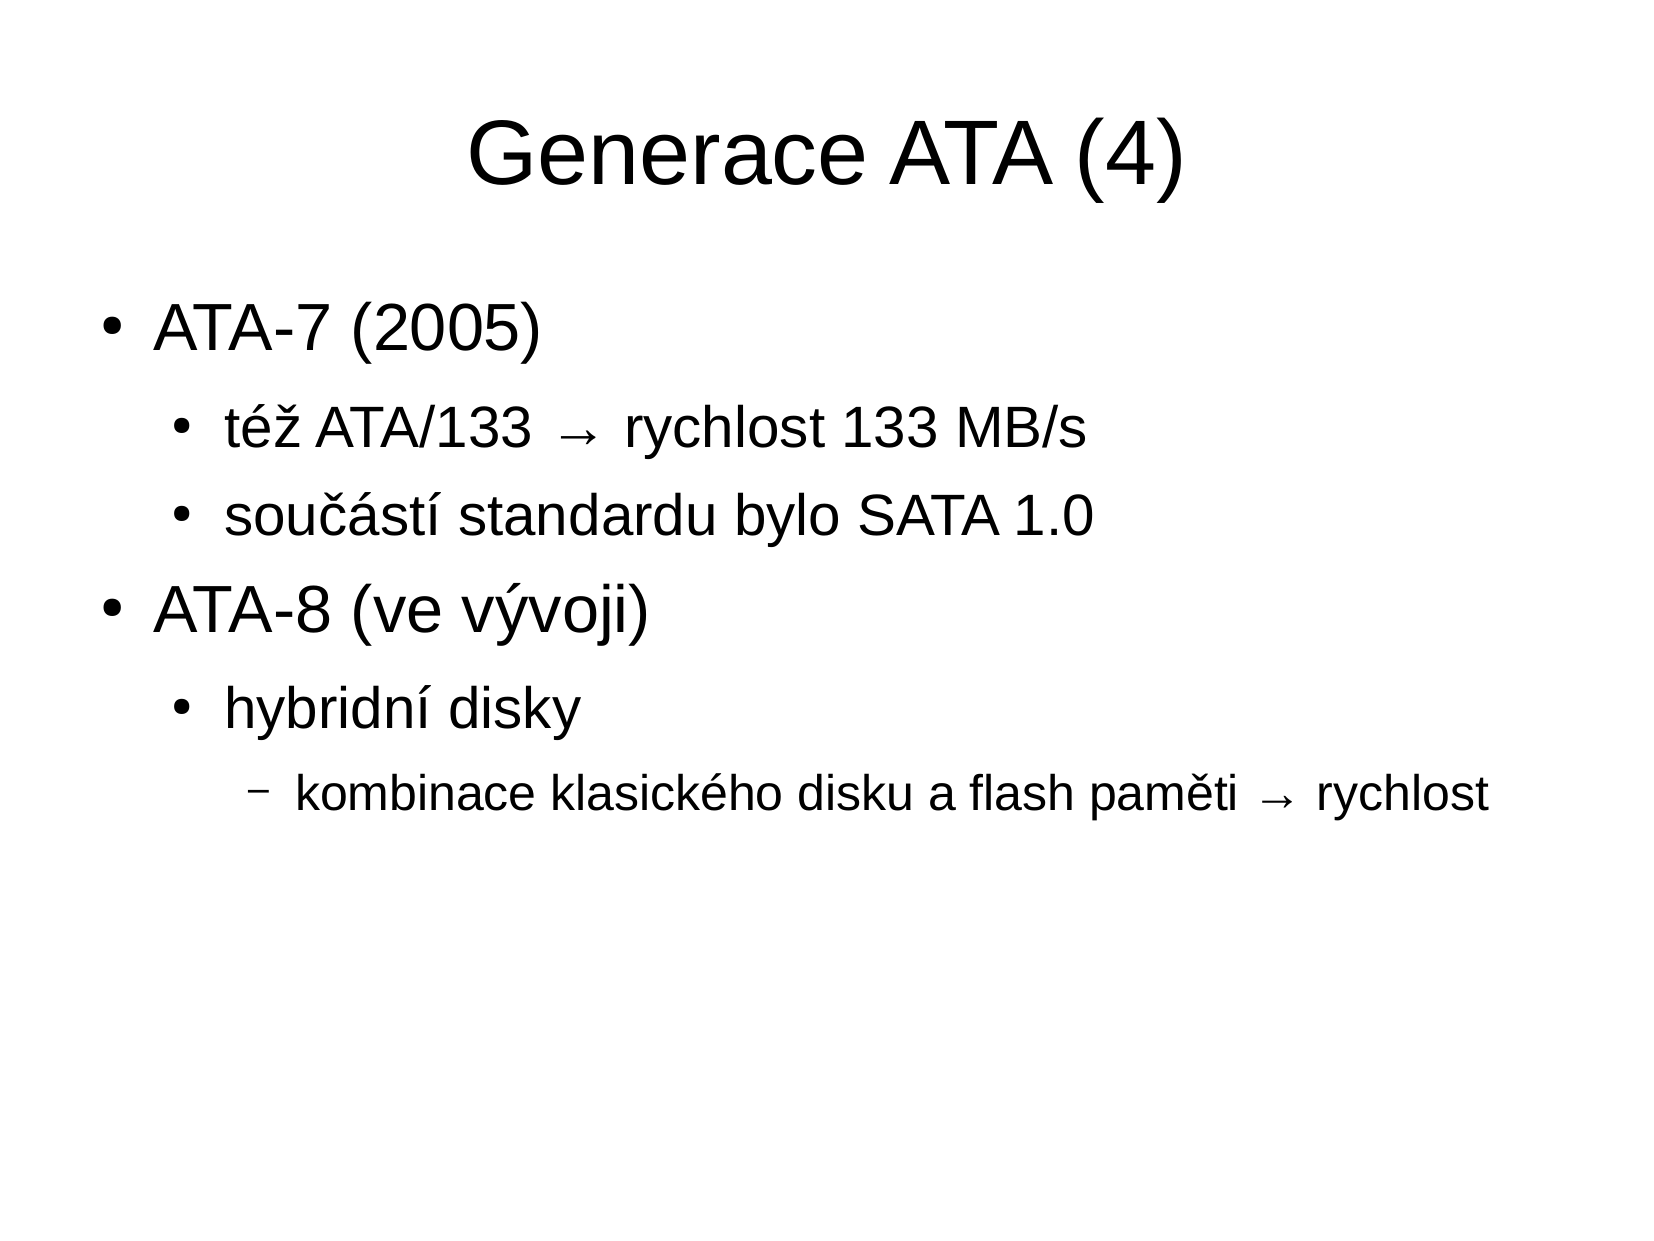

# Generace ATA (4)
ATA-7 (2005)
též ATA/133 → rychlost 133 MB/s
součástí standardu bylo SATA 1.0
ATA-8 (ve vývoji)
hybridní disky
kombinace klasického disku a flash paměti → rychlost